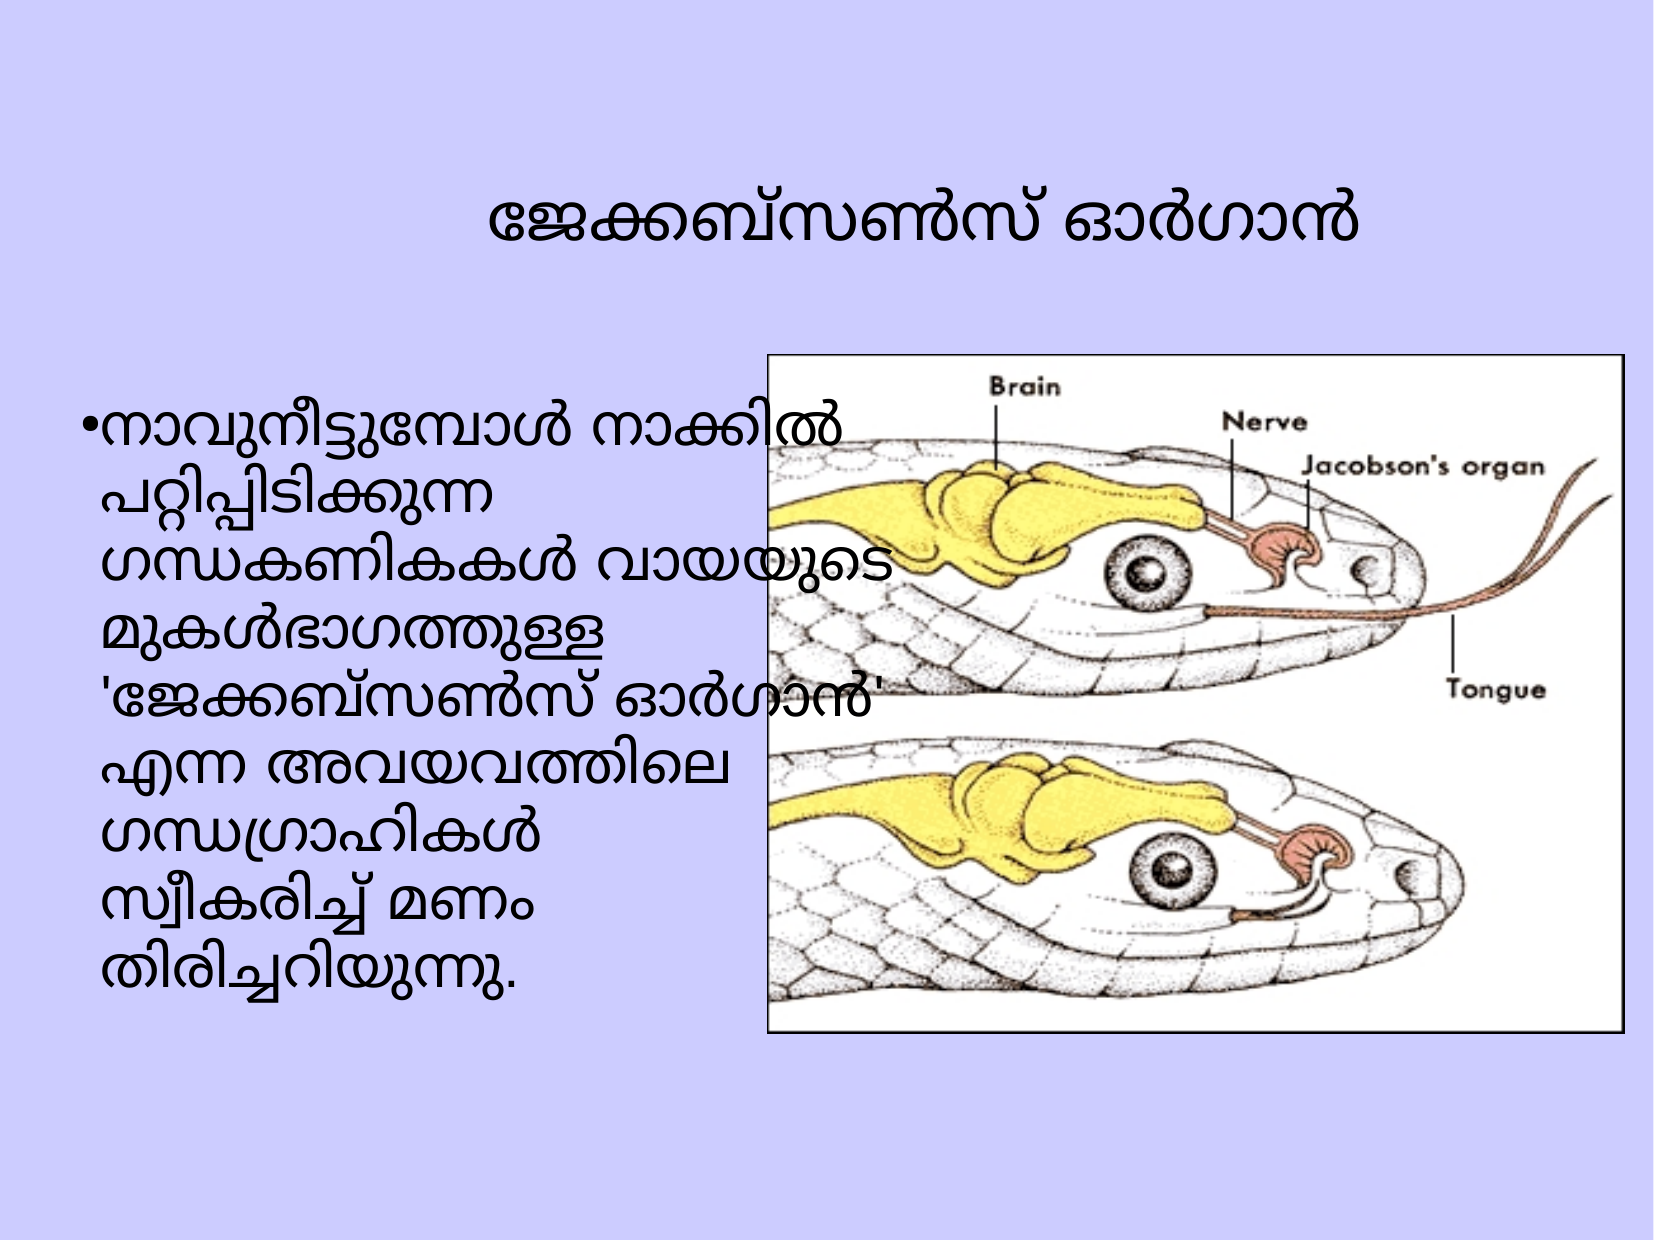

ജേക്കബ്സണ്‍സ് ഓര്‍ഗാന്‍
നാവുനീട്ടുമ്പോള്‍ നാക്കില്‍
പറ്റിപ്പിടിക്കുന്ന
ഗന്ധകണികകള്‍ വായയുടെ
മുകള്‍ഭാഗത്തുള്ള
'ജേക്കബ്സണ്‍സ് ഓര്‍ഗാന്‍'
എന്ന അവയവത്തിലെ
ഗന്ധഗ്രാഹികള്‍
സ്വീകരിച്ച് മണം
തിരിച്ചറിയുന്നു.